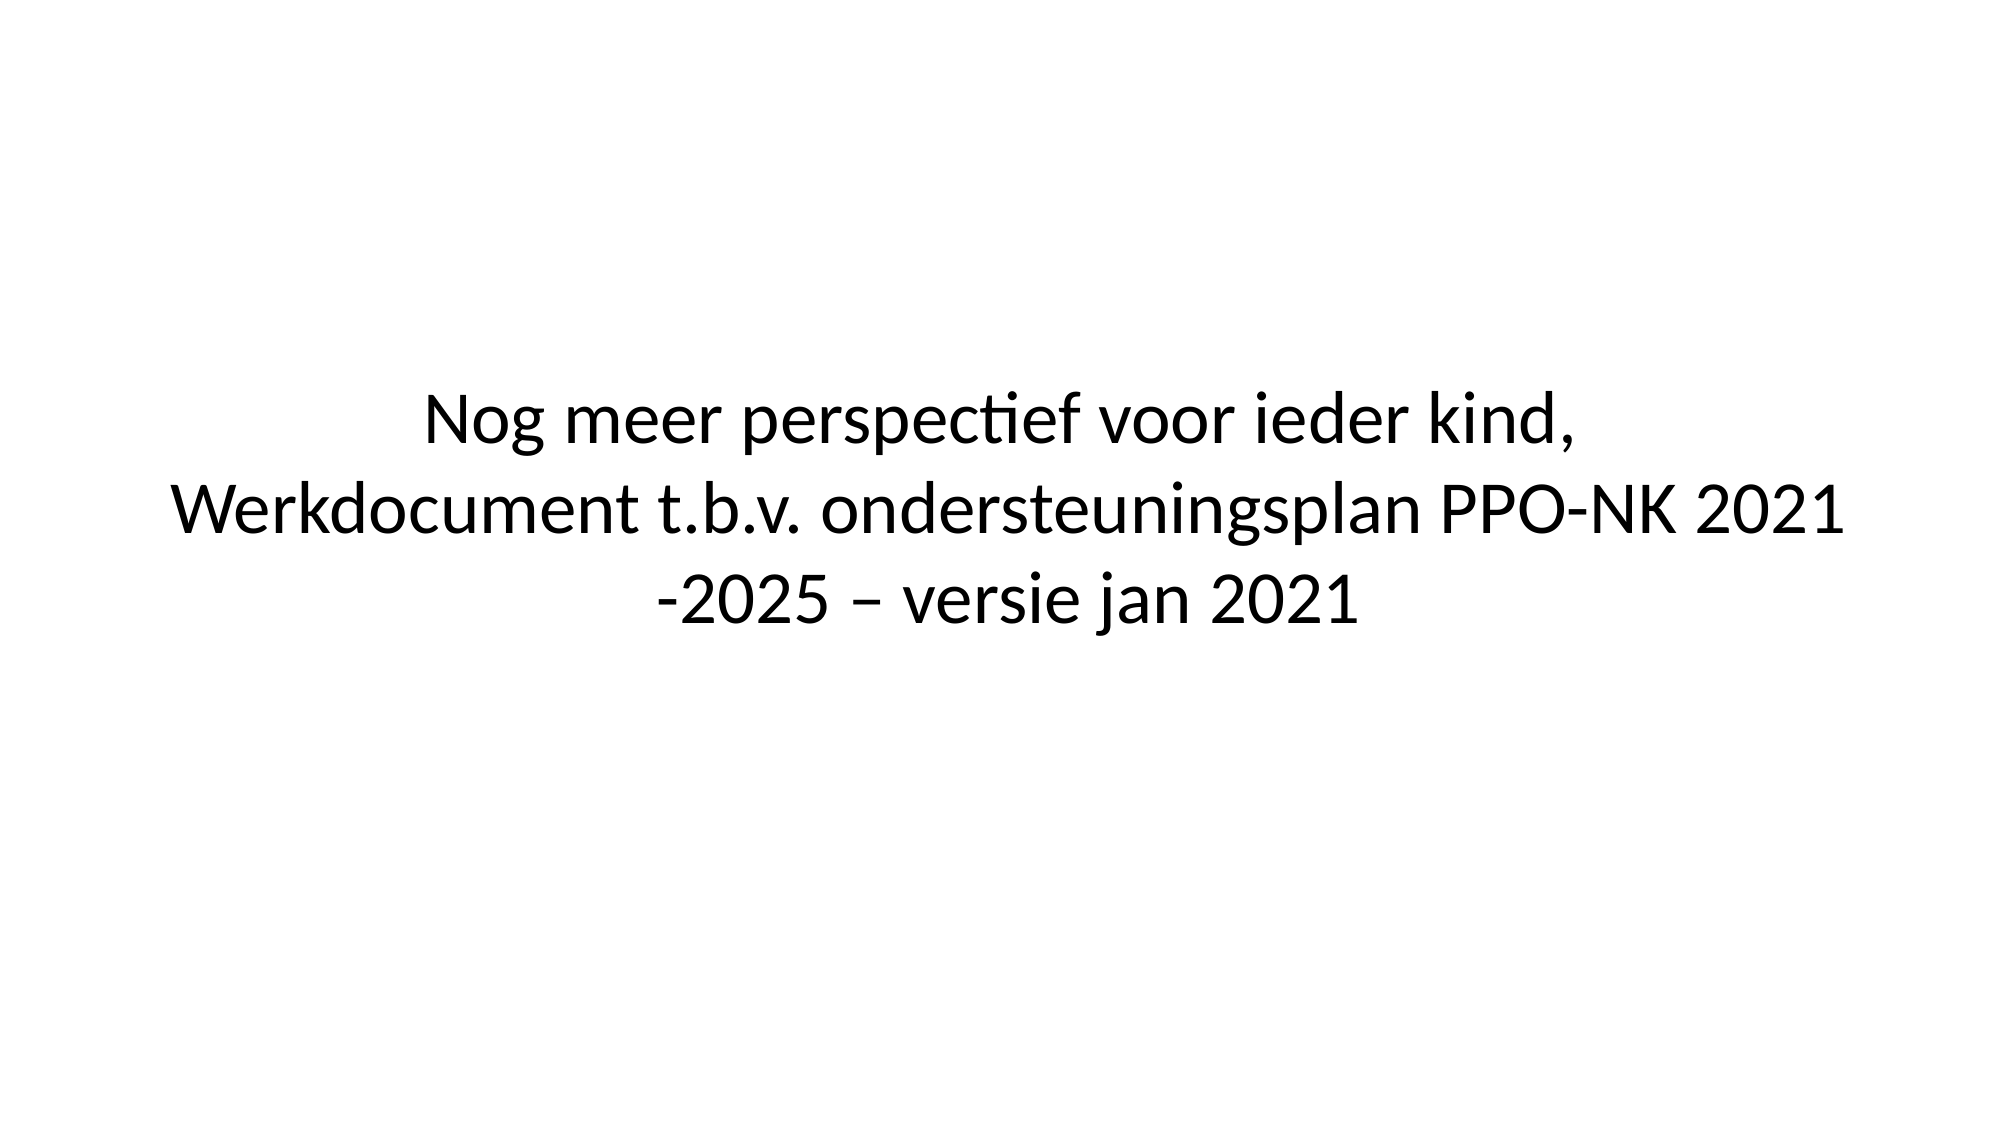

# Nog meer perspectief voor ieder kind, Werkdocument t.b.v. ondersteuningsplan PPO-NK 2021 -2025 – versie jan 2021